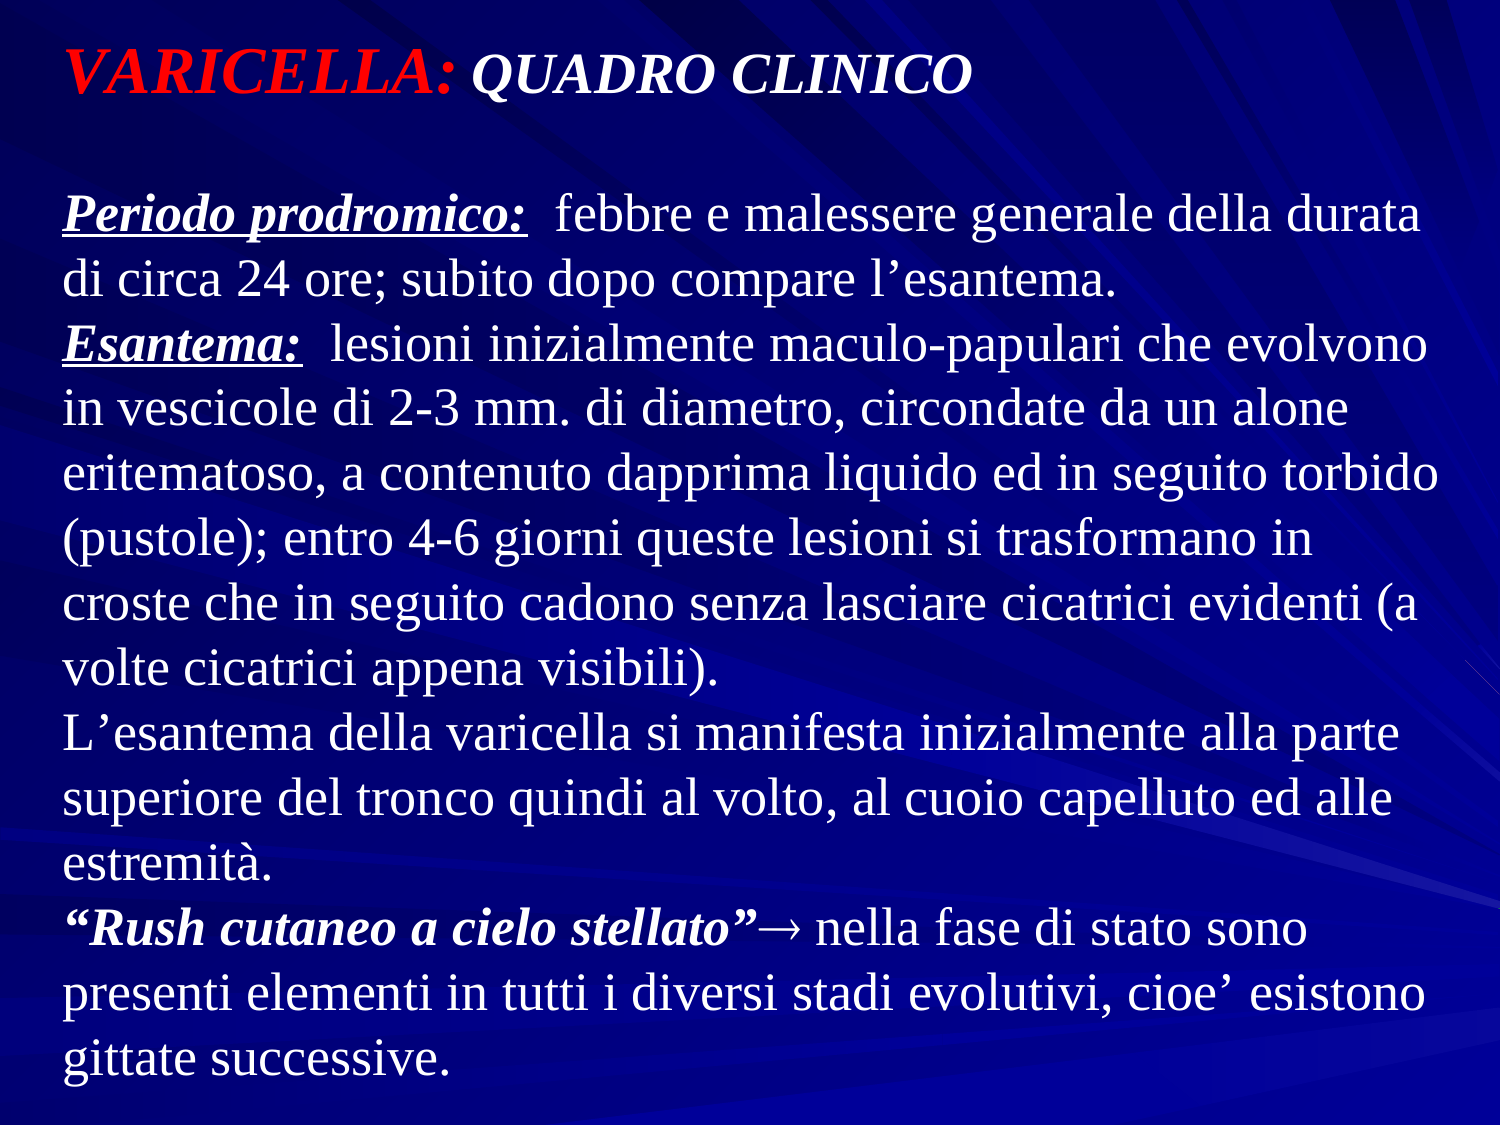

VARICELLA: QUADRO CLINICO
Periodo prodromico: febbre e malessere generale della durata di circa 24 ore; subito dopo compare l’esantema.
Esantema: lesioni inizialmente maculo-papulari che evolvono in vescicole di 2-3 mm. di diametro, circondate da un alone eritematoso, a contenuto dapprima liquido ed in seguito torbido (pustole); entro 4-6 giorni queste lesioni si trasformano in croste che in seguito cadono senza lasciare cicatrici evidenti (a volte cicatrici appena visibili).
L’esantema della varicella si manifesta inizialmente alla parte superiore del tronco quindi al volto, al cuoio capelluto ed alle estremità.
“Rush cutaneo a cielo stellato” nella fase di stato sono presenti elementi in tutti i diversi stadi evolutivi, cioe’ esistono gittate successive.